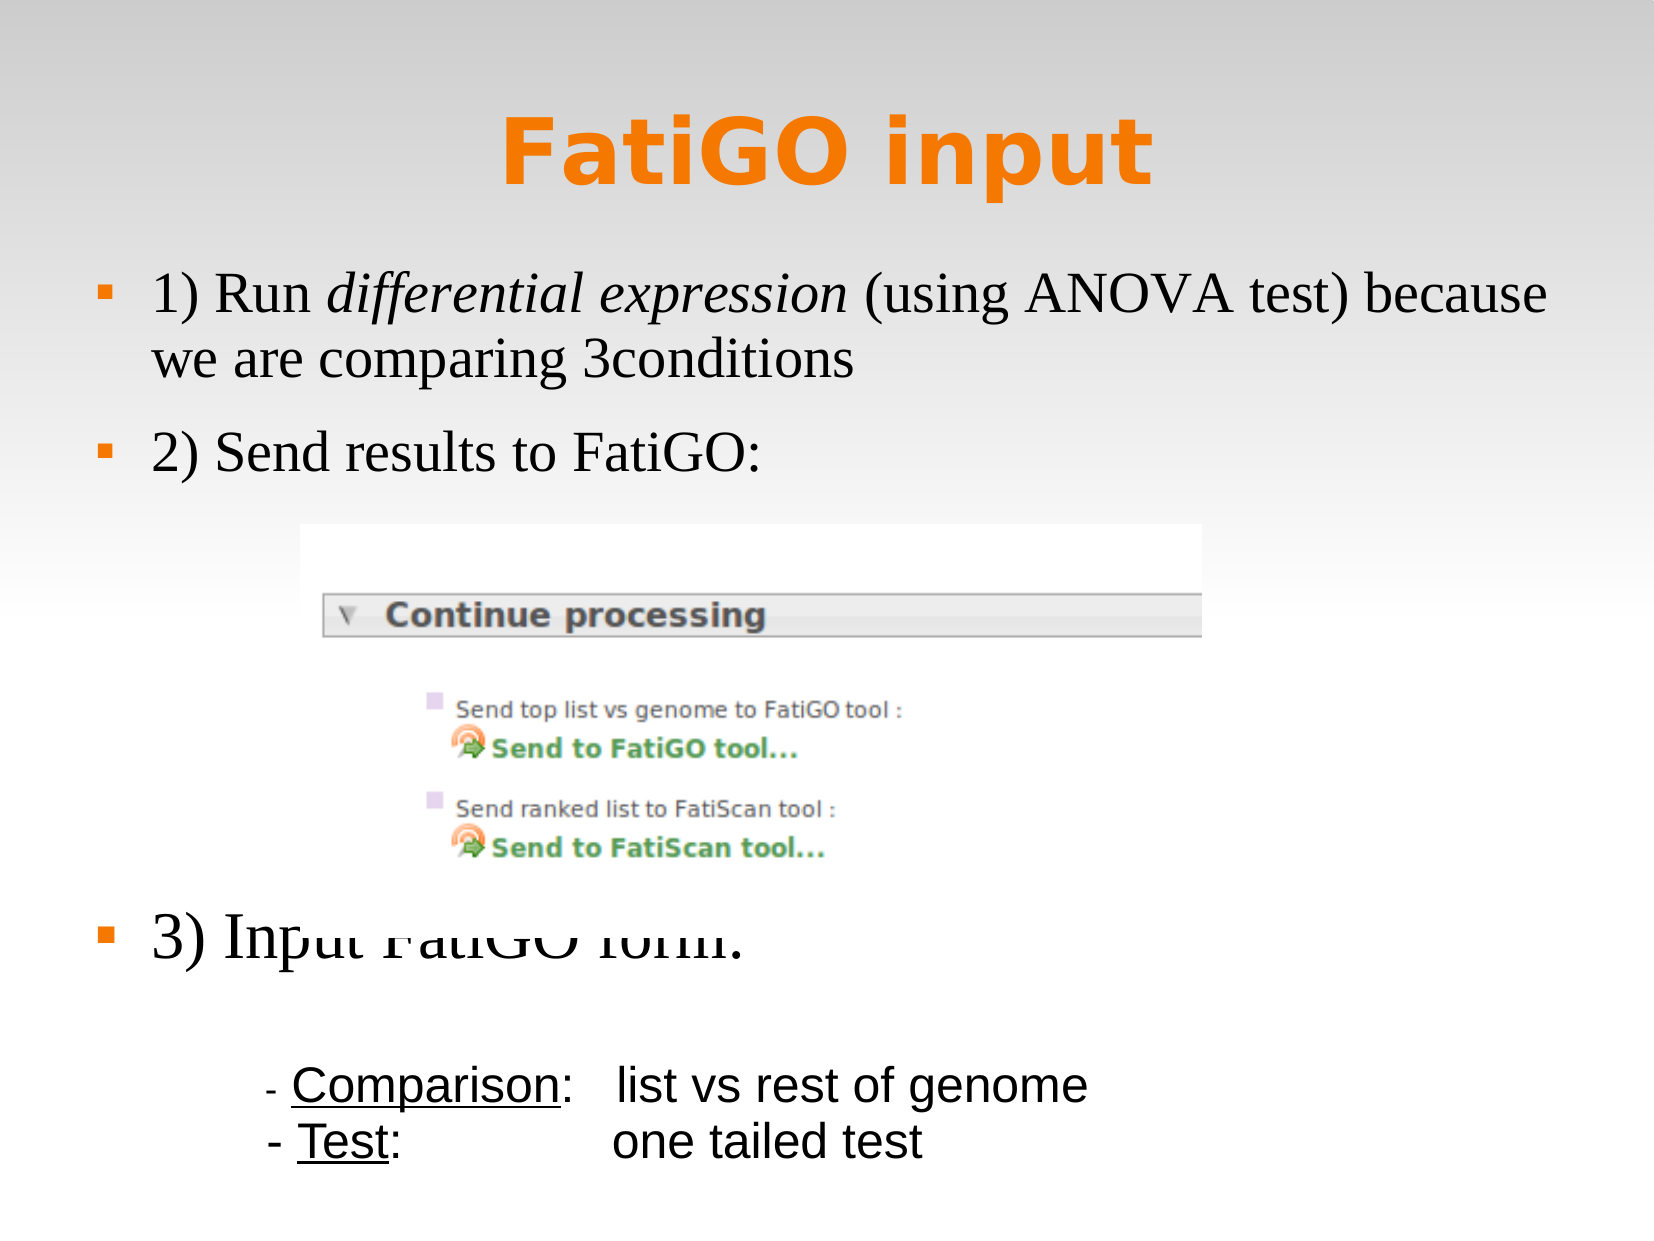

# FatiGO input
1) Run differential expression (using ANOVA test) because we are comparing 3conditions
2) Send results to FatiGO:
3) Input FatiGO form:
 - Comparison: list vs rest of genome
 - Test: one tailed test